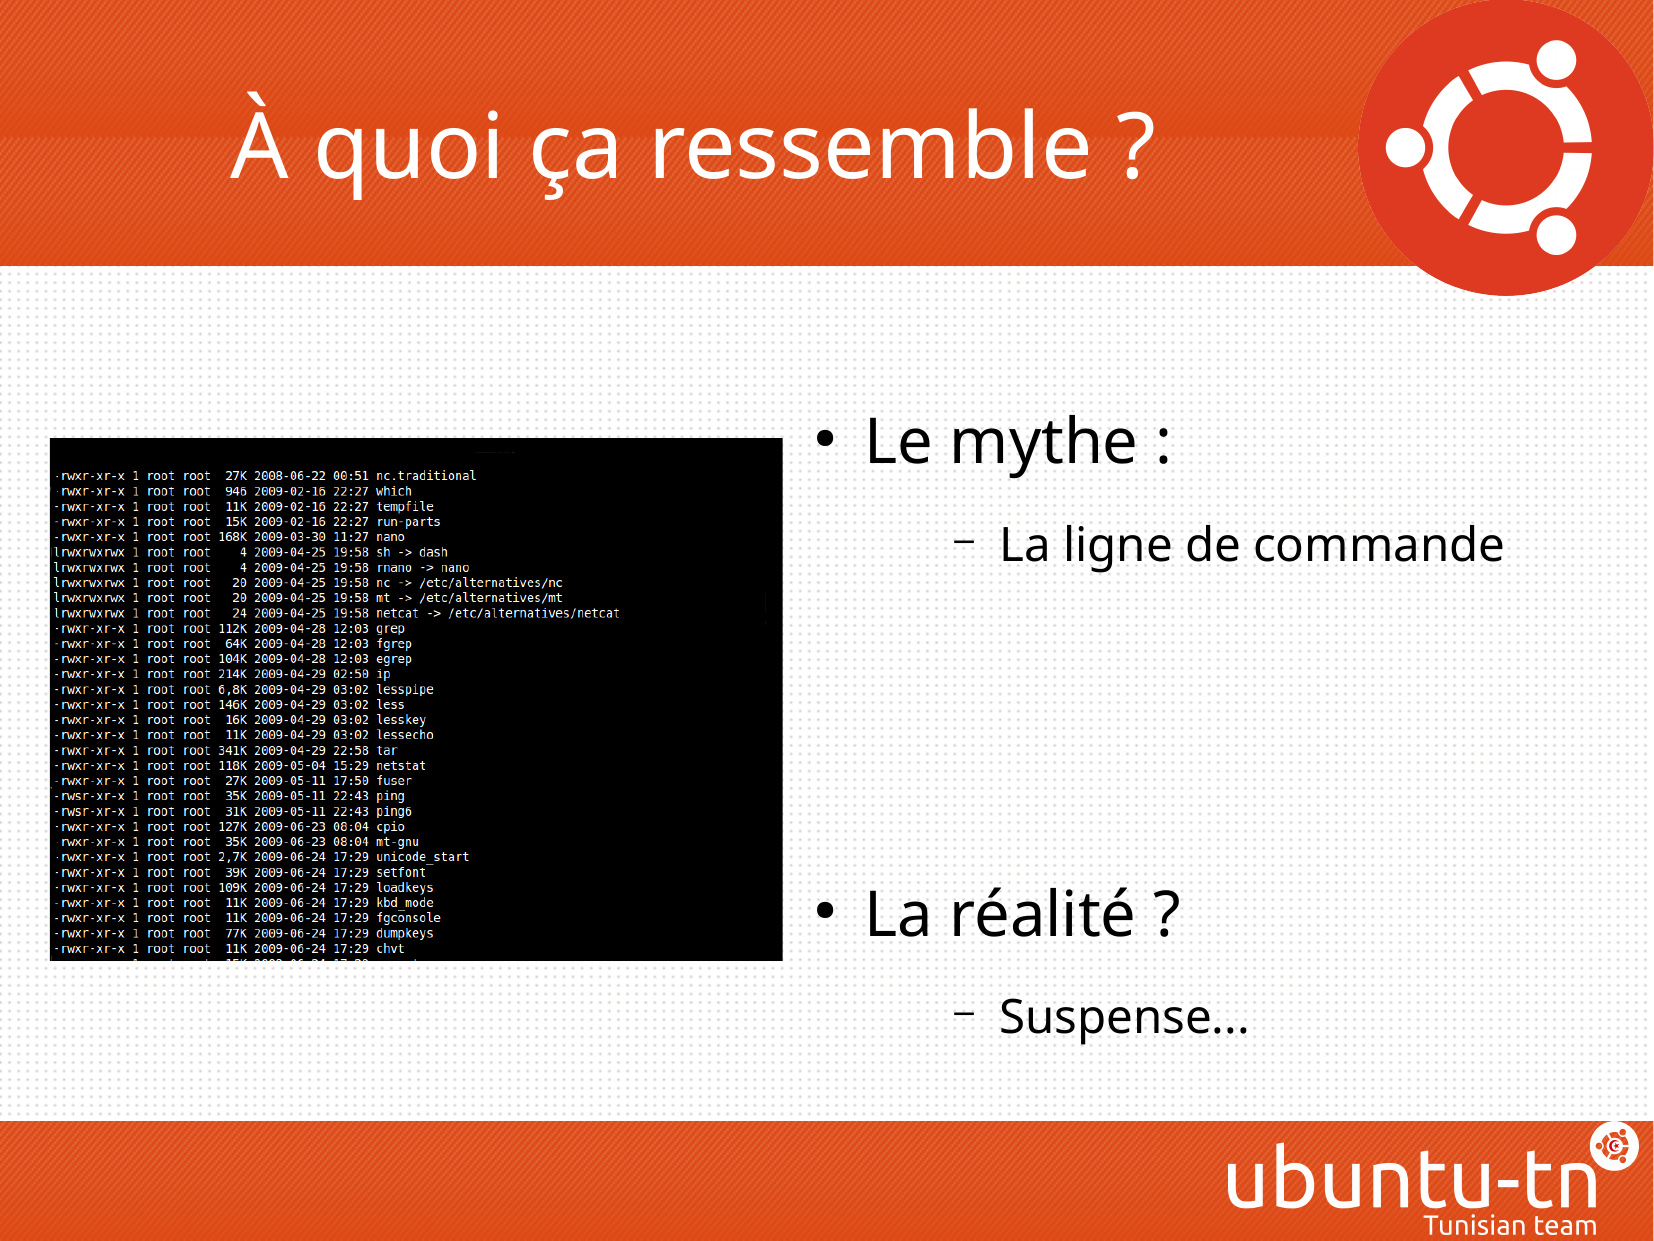

# À quoi ça ressemble ?
Le mythe :
La ligne de commande
La réalité ?
Suspense...